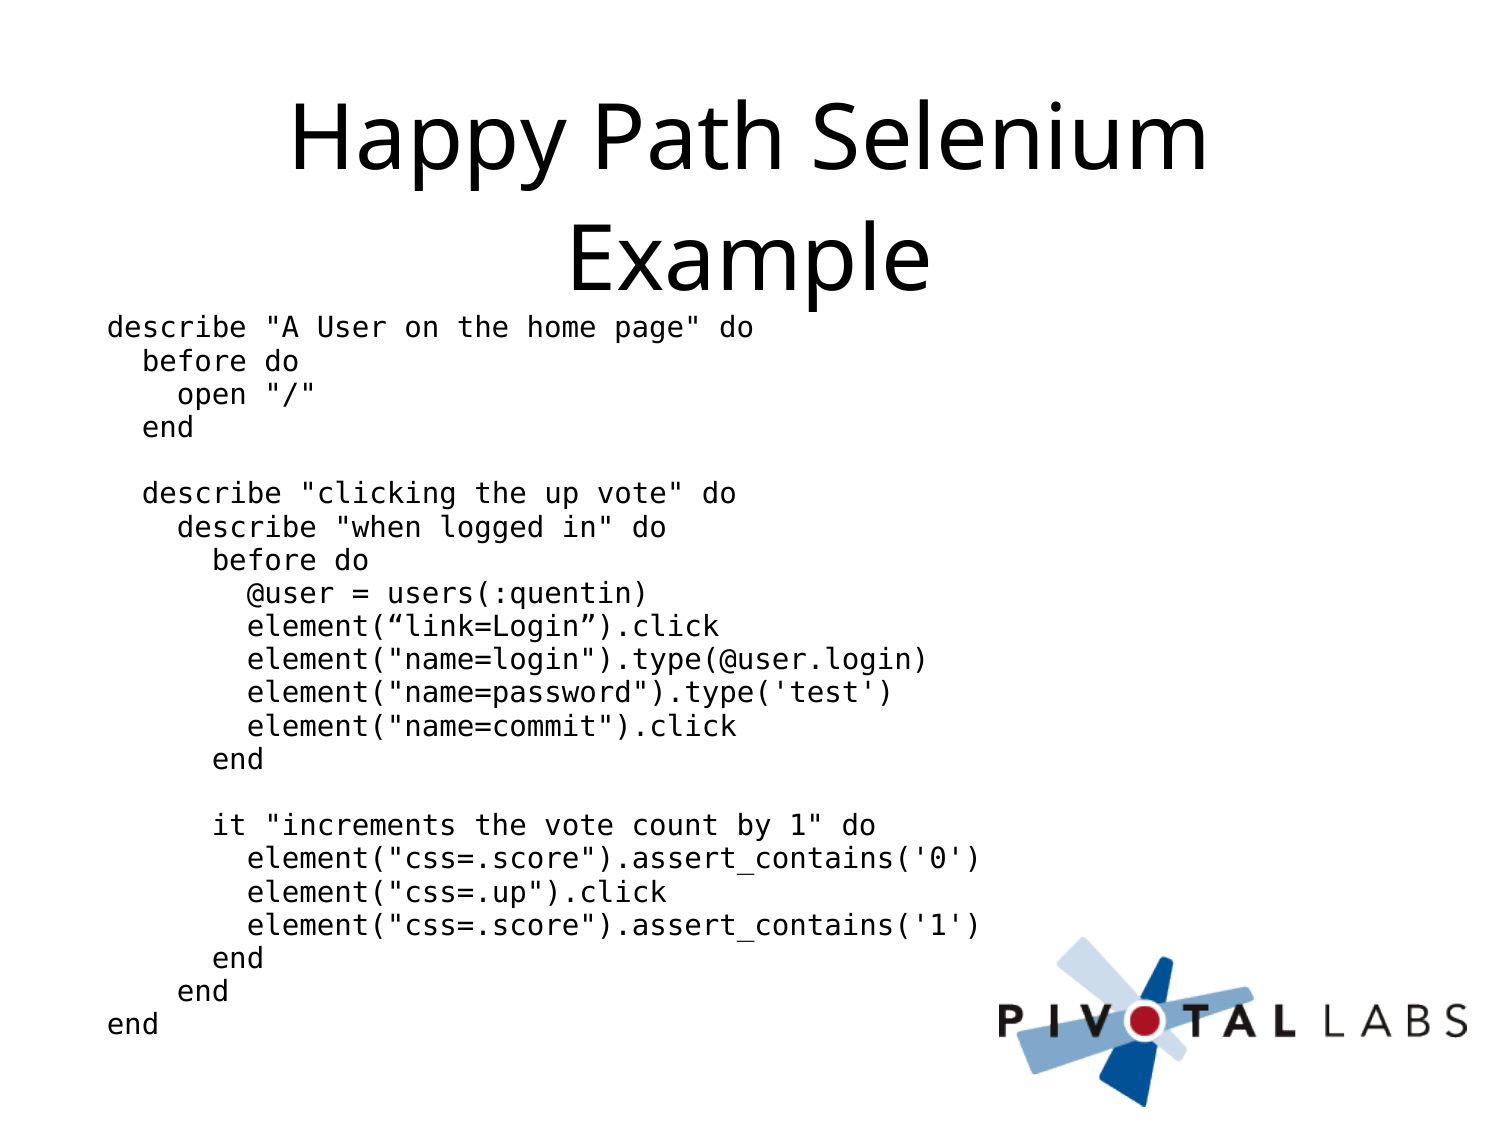

# Happy Path Selenium Example
describe "A User on the home page" do
 before do
 open "/"
 end
 describe "clicking the up vote" do
 describe "when logged in" do
 before do
 @user = users(:quentin)
 element(“link=Login”).click
 element("name=login").type(@user.login)
 element("name=password").type('test')
 element("name=commit").click
 end
 it "increments the vote count by 1" do
 element("css=.score").assert_contains('0')
 element("css=.up").click
 element("css=.score").assert_contains('1')
 end
 end
end